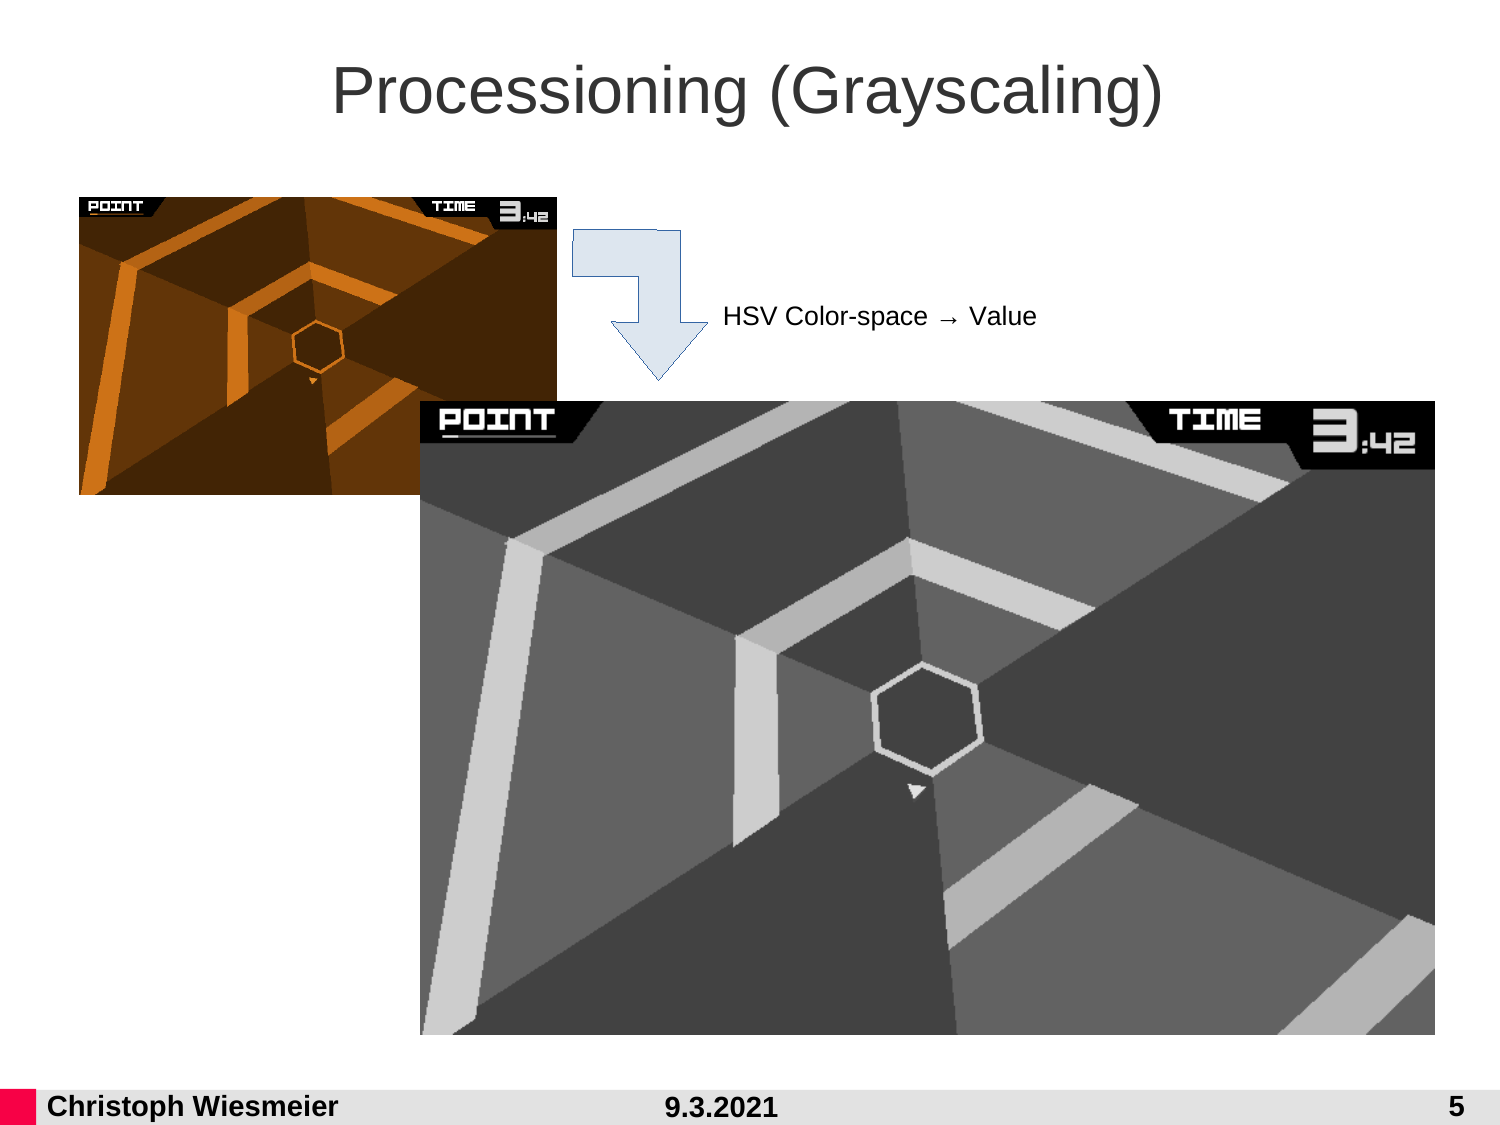

# Processioning (Grayscaling)
HSV Color-space → Value